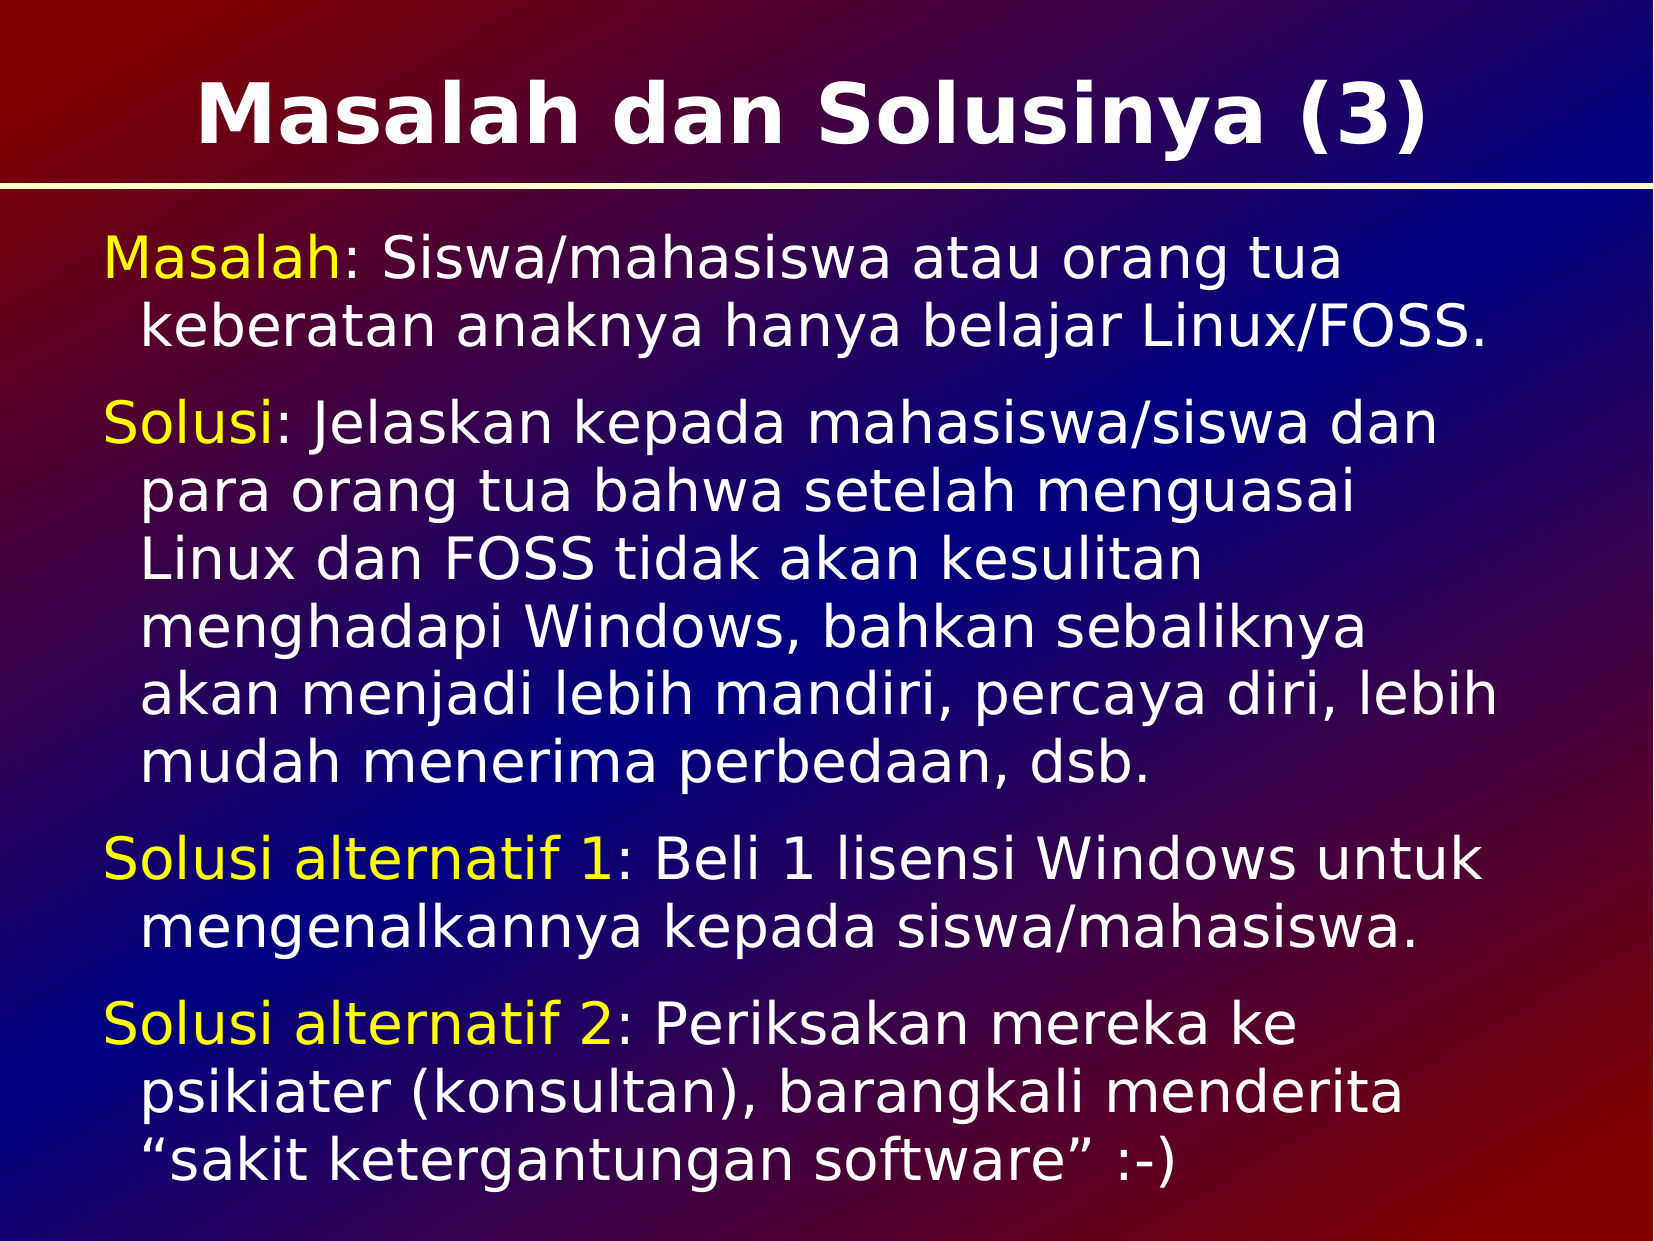

# Masalah dan Solusinya (3)
Masalah: Siswa/mahasiswa atau orang tua keberatan anaknya hanya belajar Linux/FOSS.
Solusi: Jelaskan kepada mahasiswa/siswa dan para orang tua bahwa setelah menguasai Linux dan FOSS tidak akan kesulitan menghadapi Windows, bahkan sebaliknya akan menjadi lebih mandiri, percaya diri, lebih mudah menerima perbedaan, dsb.
Solusi alternatif 1: Beli 1 lisensi Windows untuk mengenalkannya kepada siswa/mahasiswa.
Solusi alternatif 2: Periksakan mereka ke psikiater (konsultan), barangkali menderita “sakit ketergantungan software” :-)